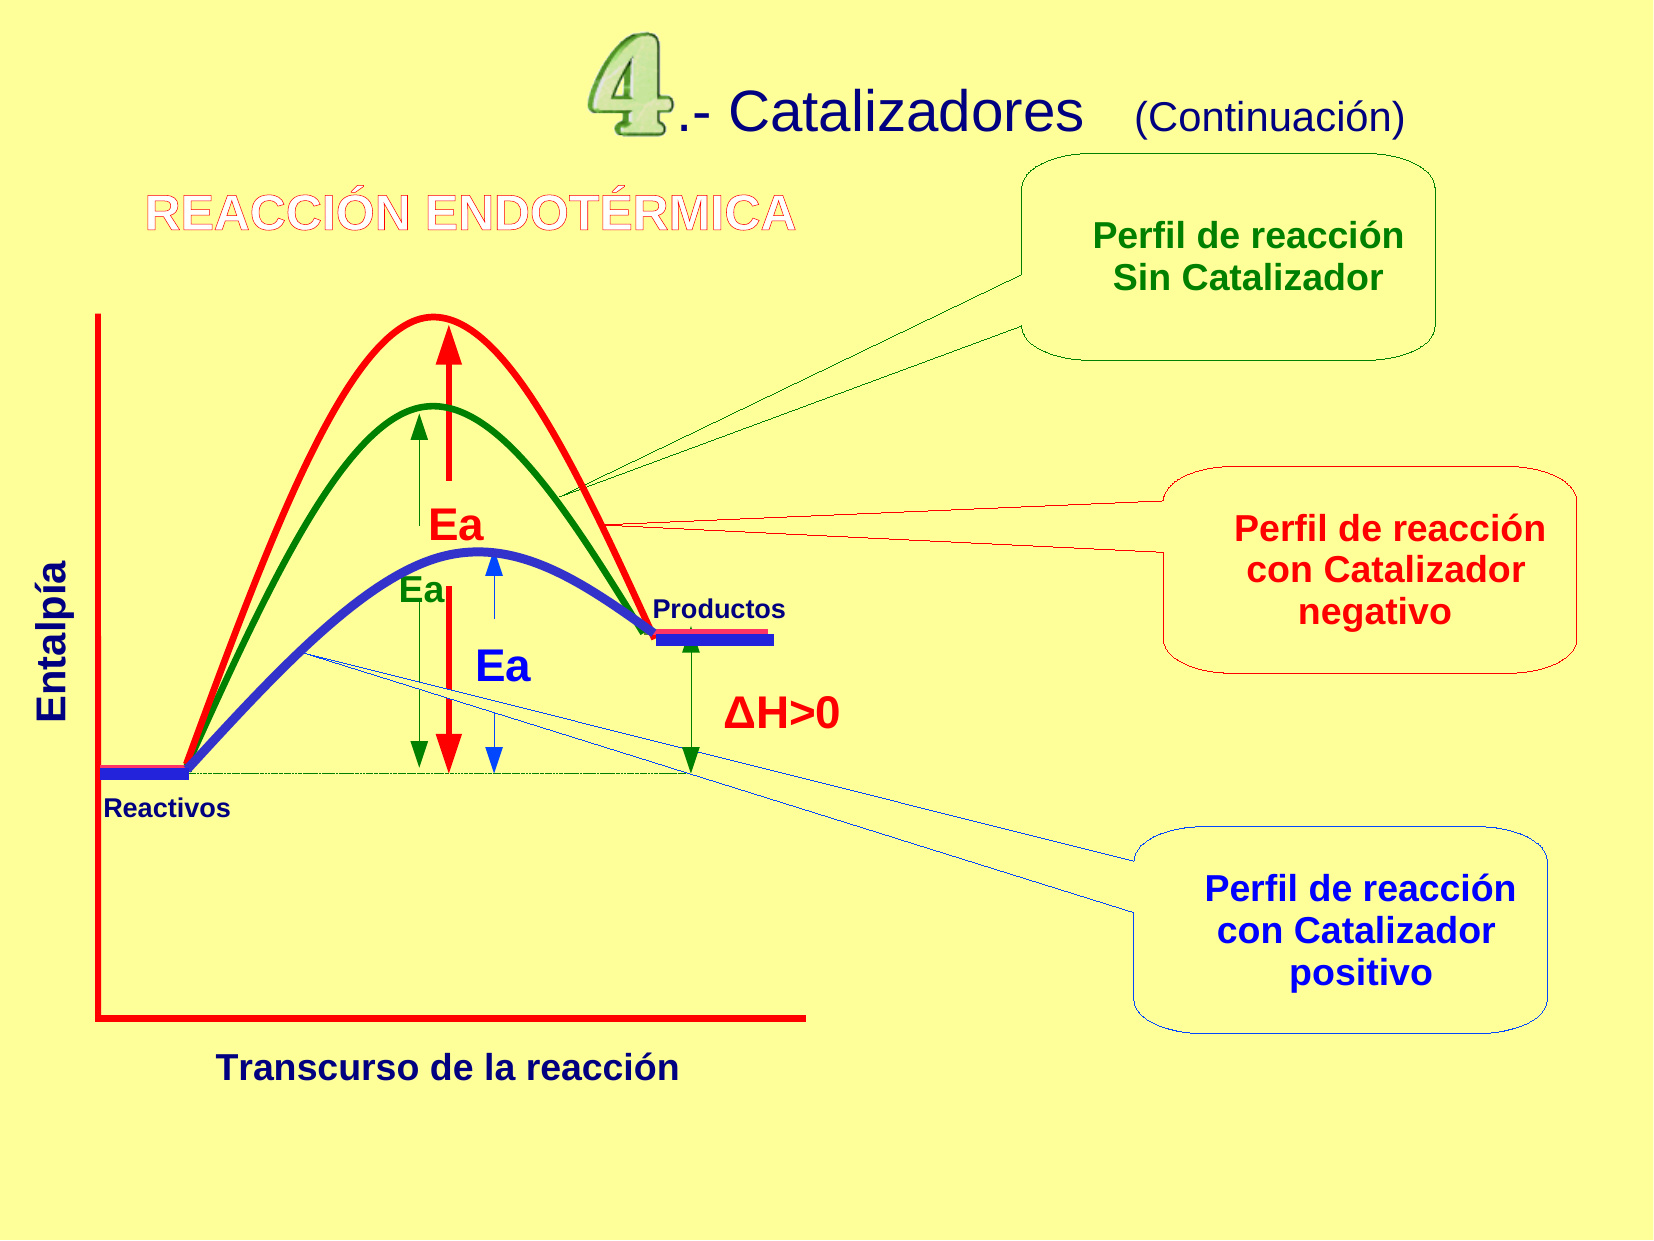

.- Catalizadores (Continuación)
Perfil de reacción Sin Catalizador
REACCIÓN ENDOTÉRMICA
Ea
Ea
Perfil de reacción con Catalizador
negativo
Entalpía
Transcurso de la reacción
Ea
Productos
Reactivos
ΔH>0
Perfil de reacción con Catalizador
positivo